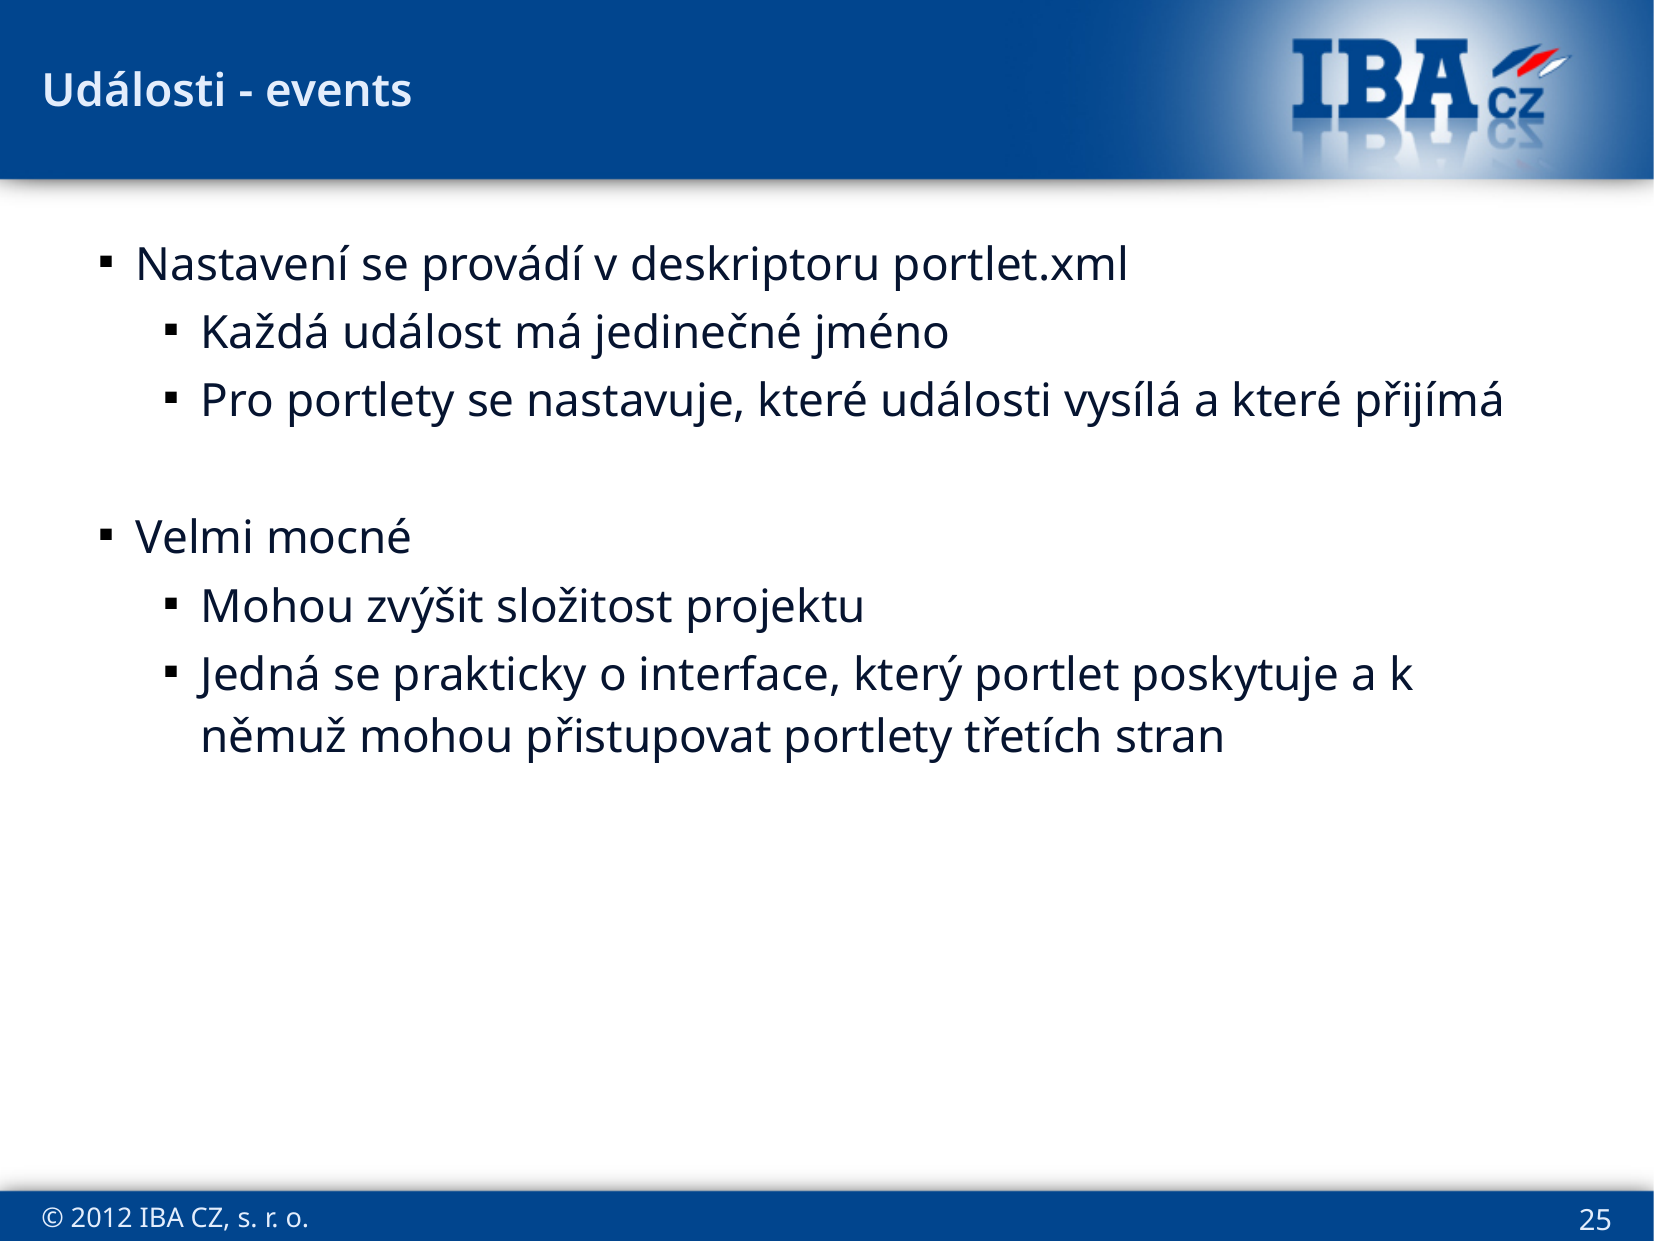

# Události - events
Nastavení se provádí v deskriptoru portlet.xml
Každá událost má jedinečné jméno
Pro portlety se nastavuje, které události vysílá a které přijímá
Velmi mocné
Mohou zvýšit složitost projektu
Jedná se prakticky o interface, který portlet poskytuje a k němuž mohou přistupovat portlety třetích stran
25